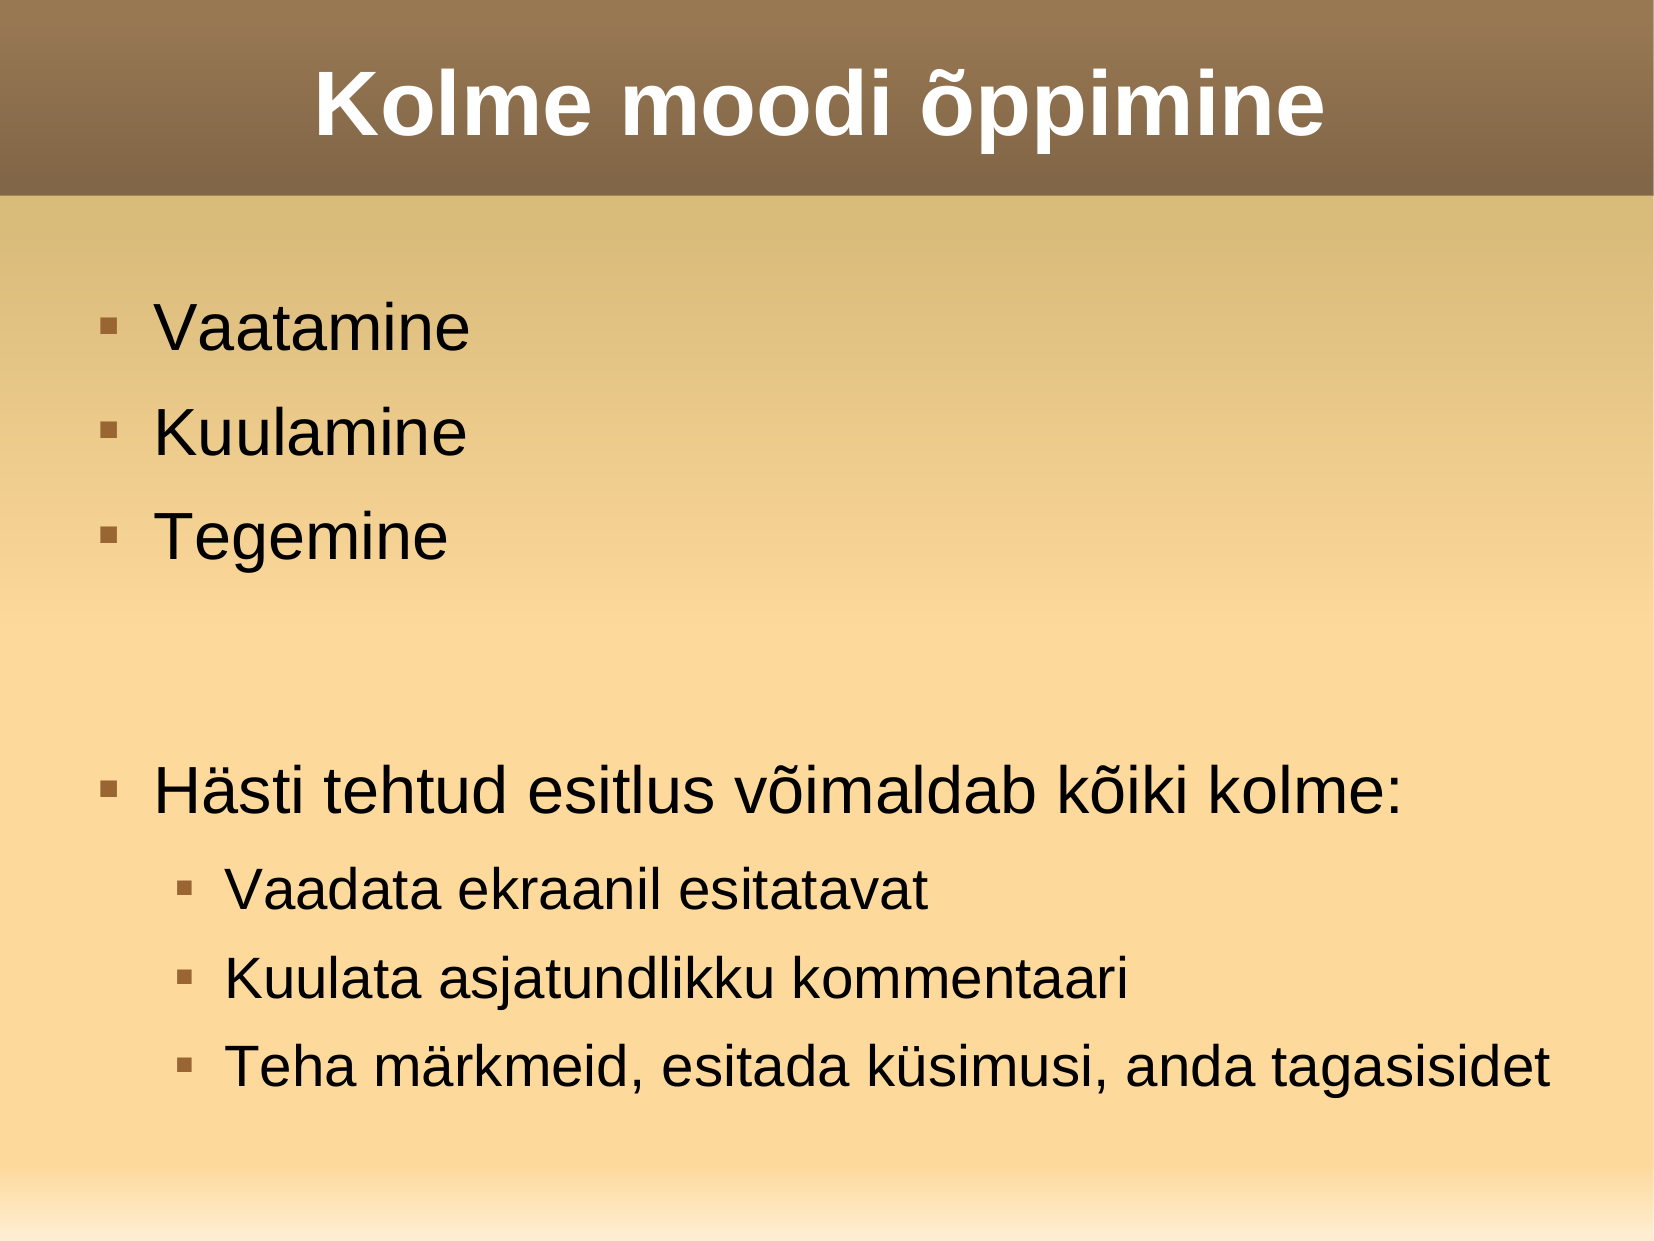

# Kolme moodi õppimine
Vaatamine
Kuulamine
Tegemine
Hästi tehtud esitlus võimaldab kõiki kolme:
Vaadata ekraanil esitatavat
Kuulata asjatundlikku kommentaari
Teha märkmeid, esitada küsimusi, anda tagasisidet